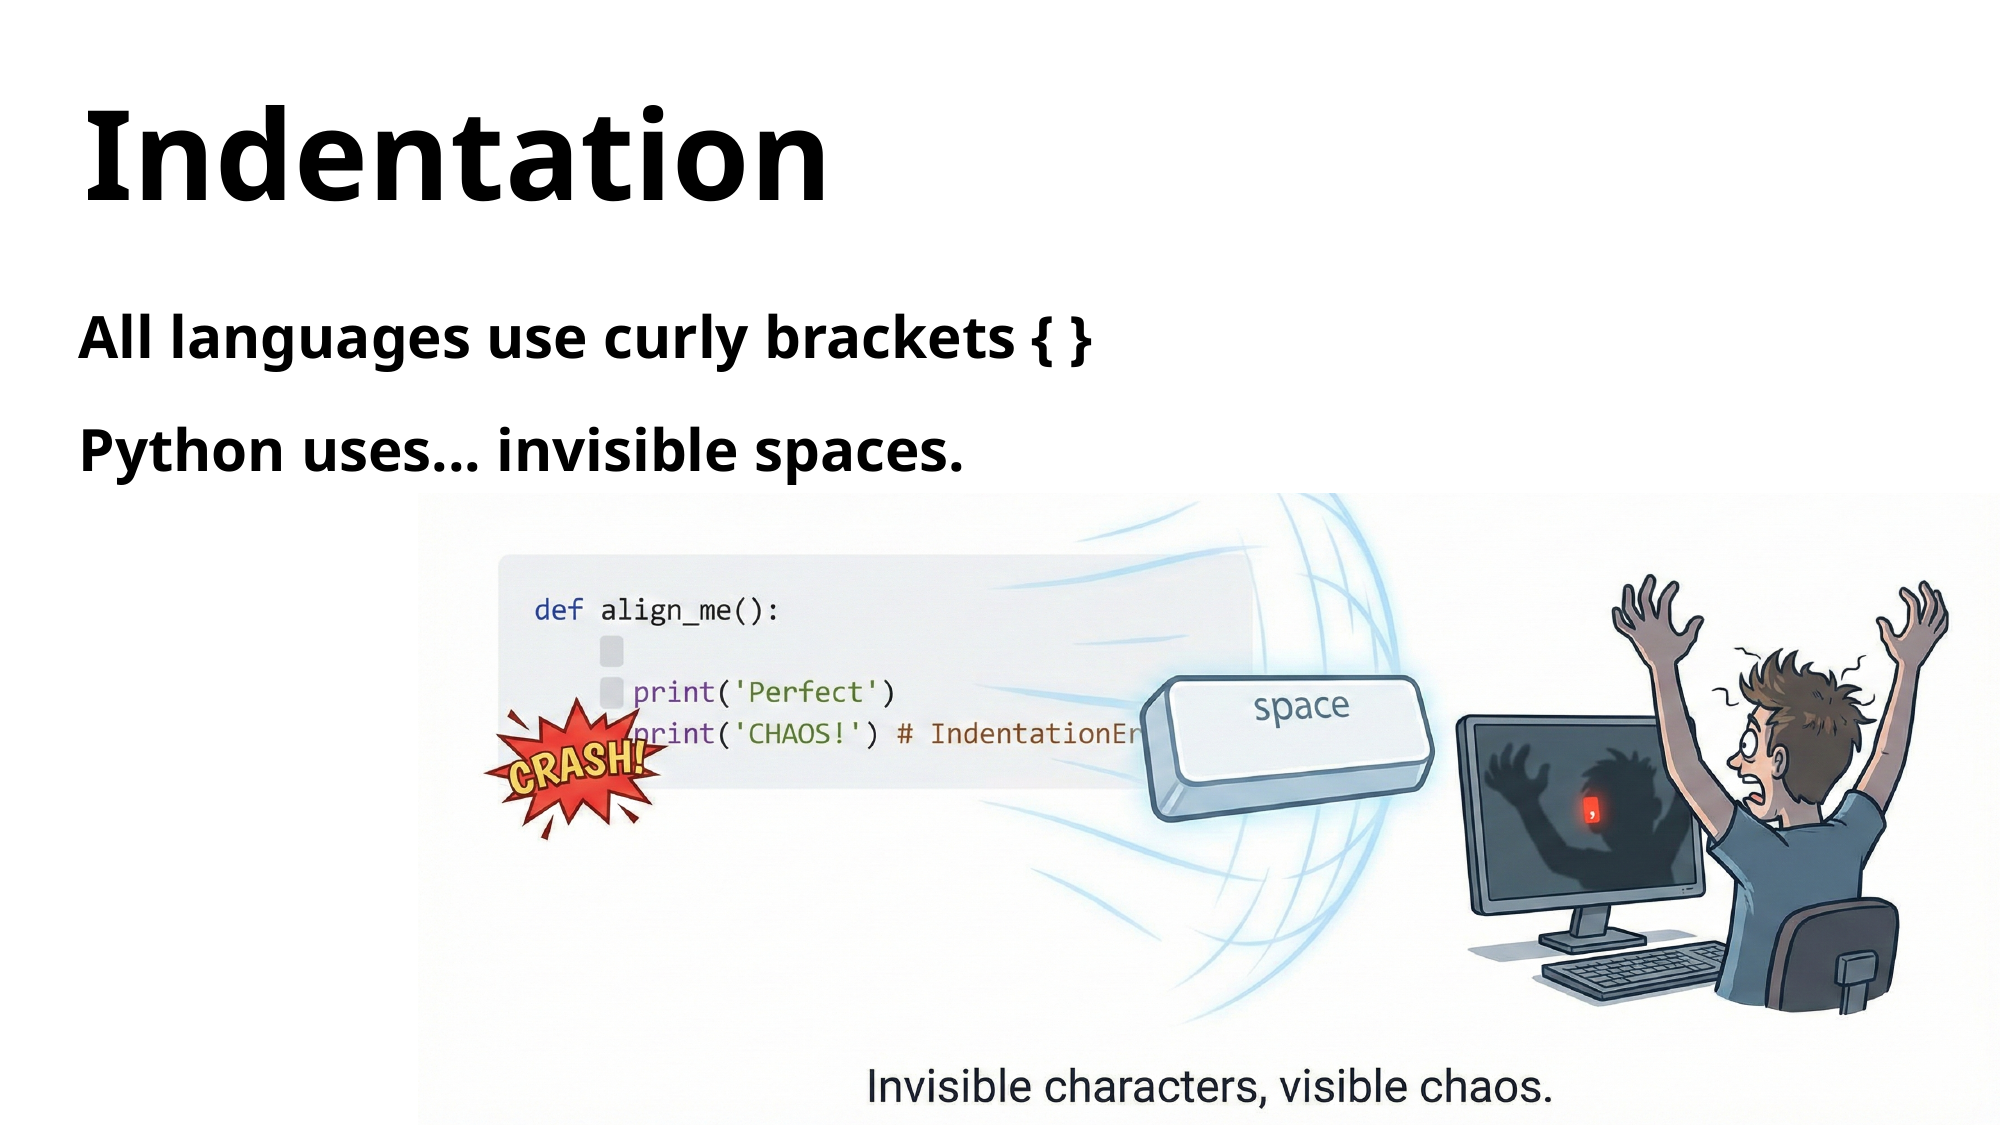

Indentation
All languages use curly brackets { }
Python uses... invisible spaces.